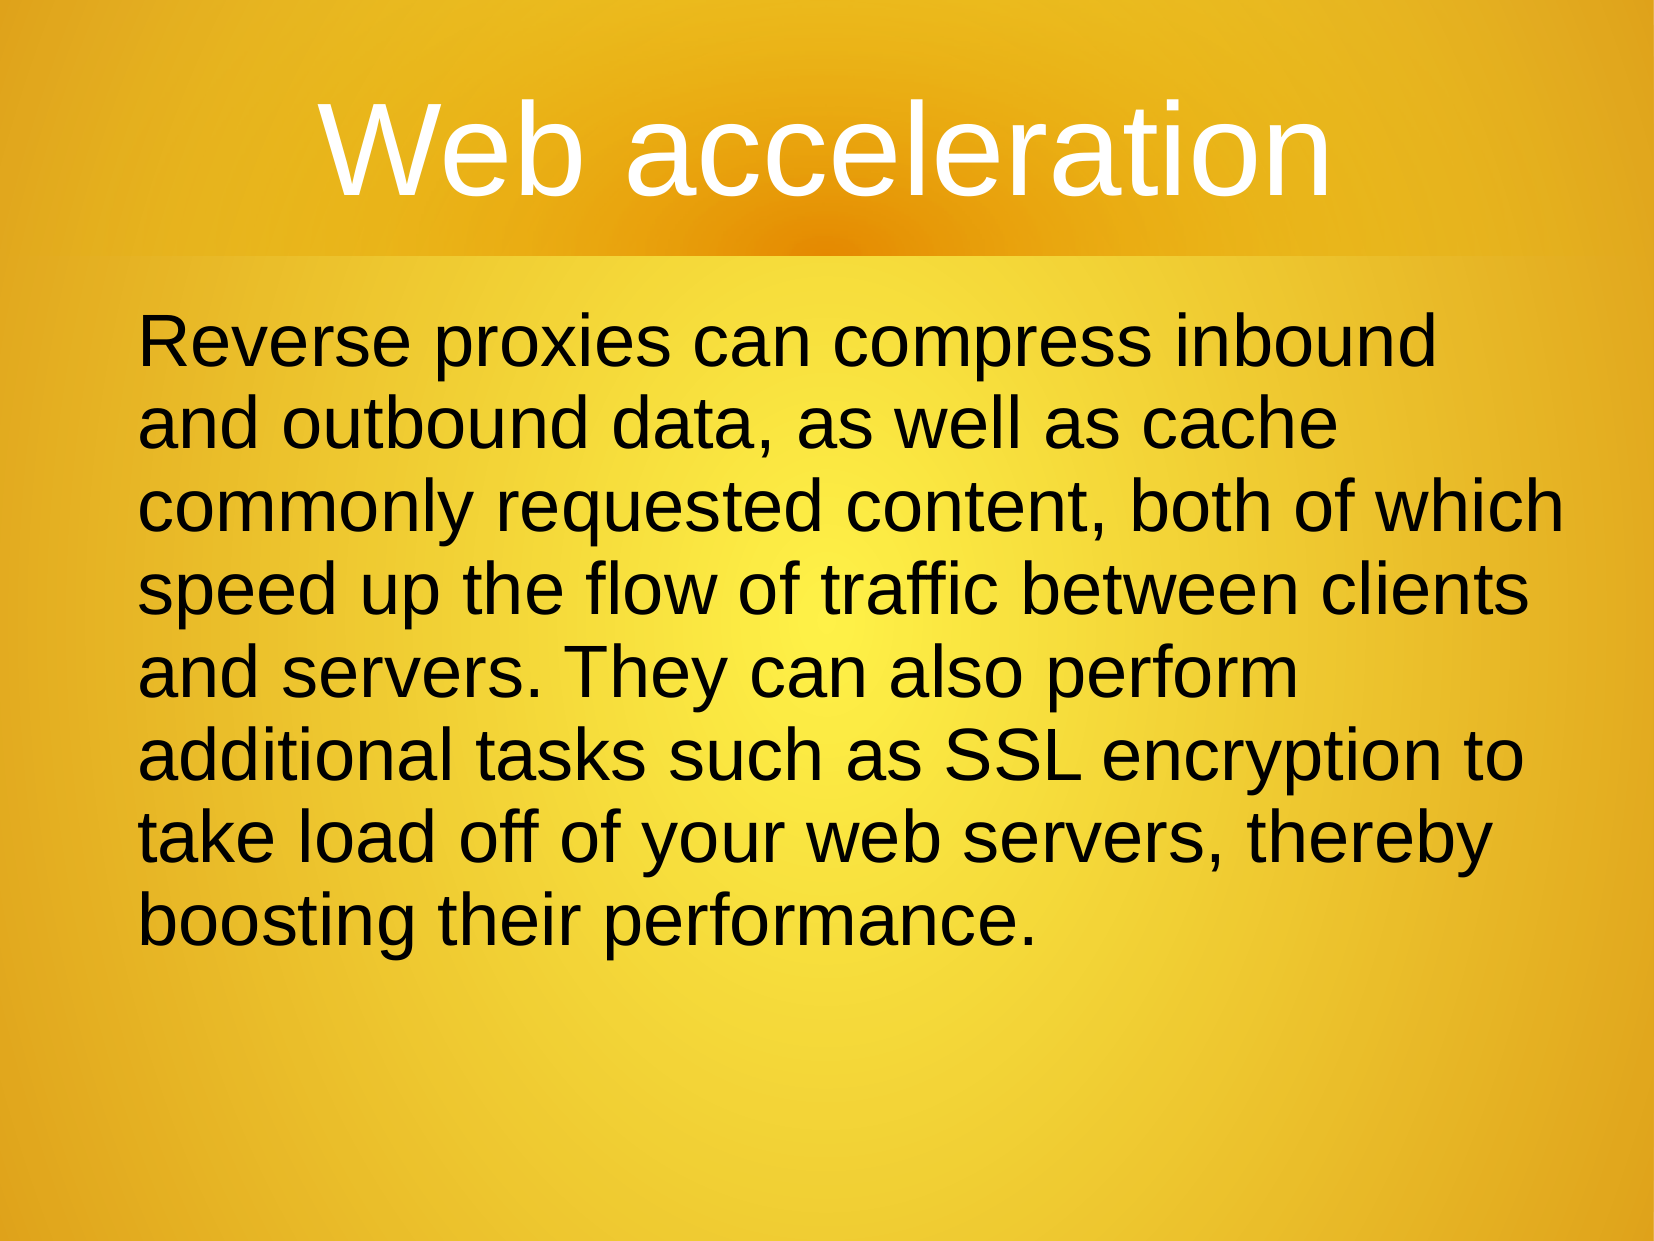

# Web acceleration
Reverse proxies can compress inbound and outbound data, as well as cache commonly requested content, both of which speed up the flow of traffic between clients and servers. They can also perform additional tasks such as SSL encryption to take load off of your web servers, thereby boosting their performance.